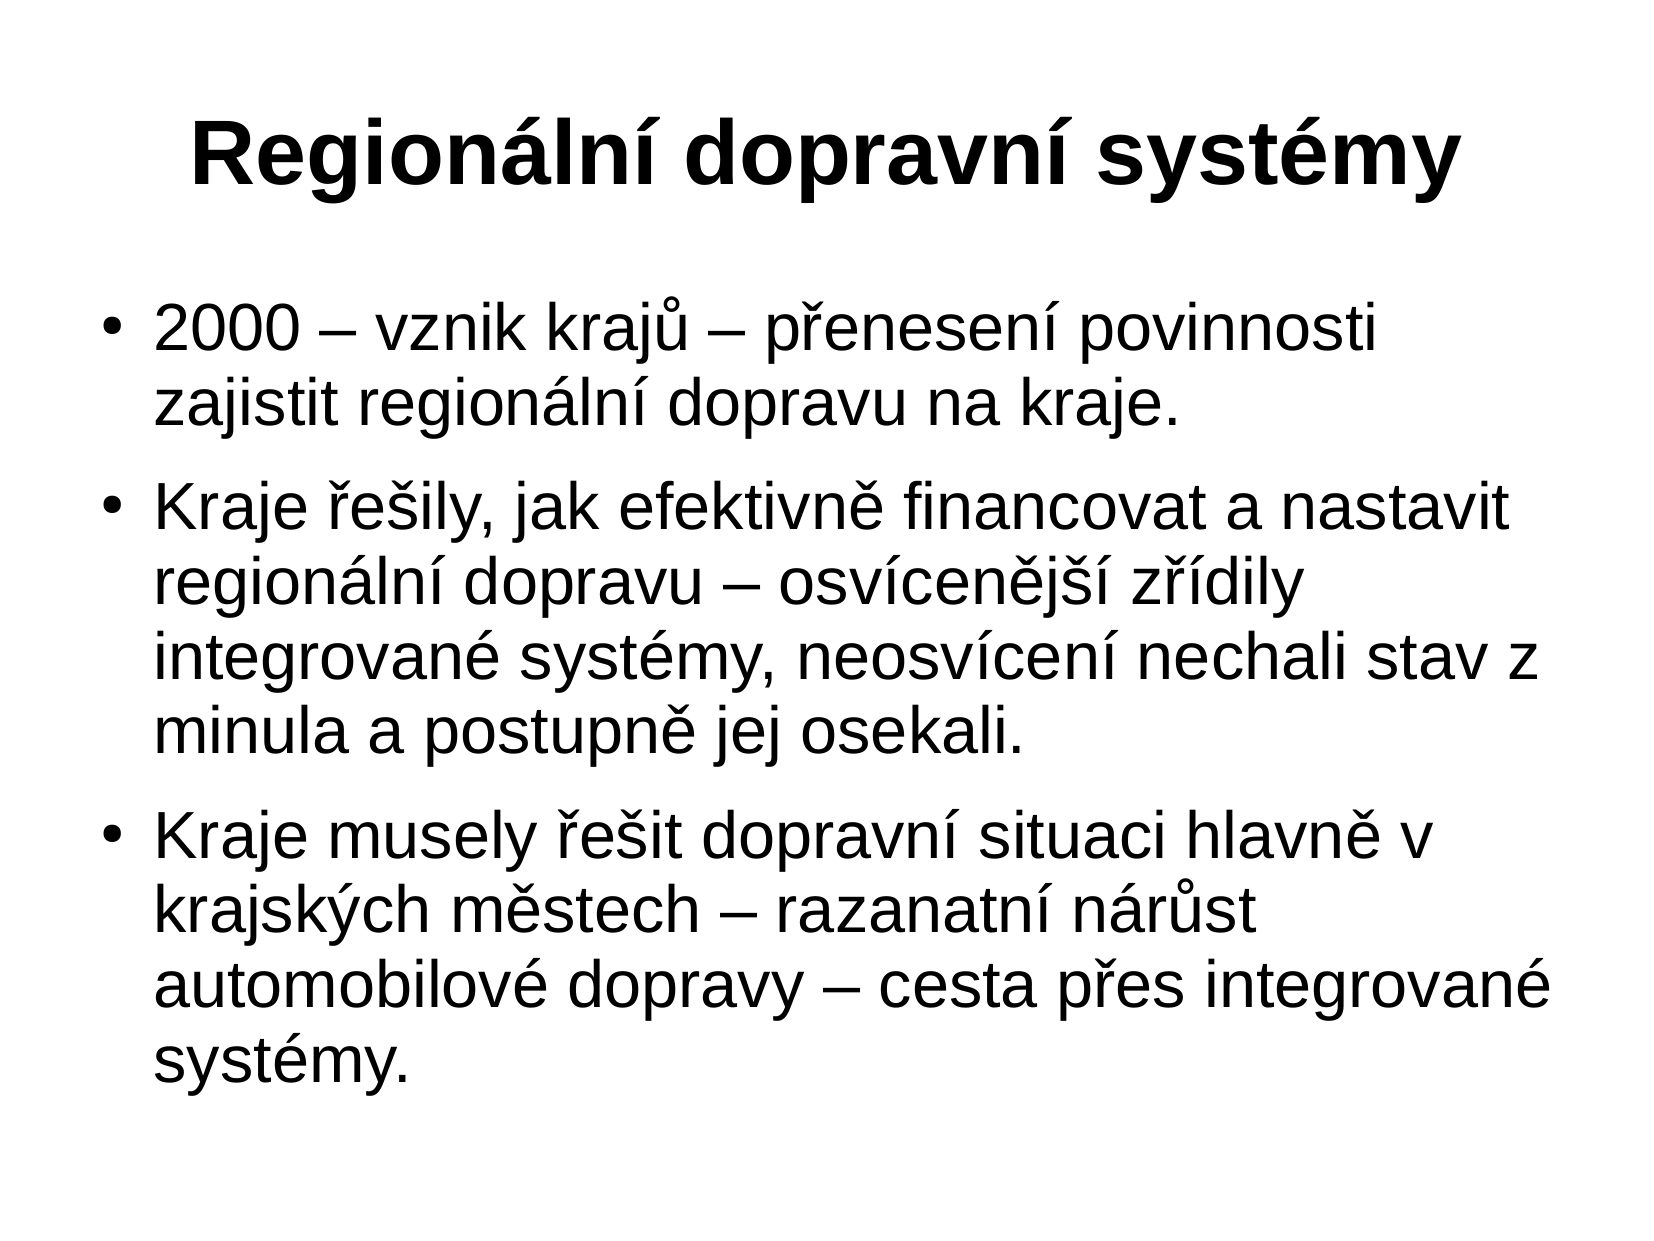

# Regionální dopravní systémy
2000 – vznik krajů – přenesení povinnosti zajistit regionální dopravu na kraje.
Kraje řešily, jak efektivně financovat a nastavit regionální dopravu – osvícenější zřídily integrované systémy, neosvícení nechali stav z minula a postupně jej osekali.
Kraje musely řešit dopravní situaci hlavně v krajských městech – razanatní nárůst automobilové dopravy – cesta přes integrované systémy.